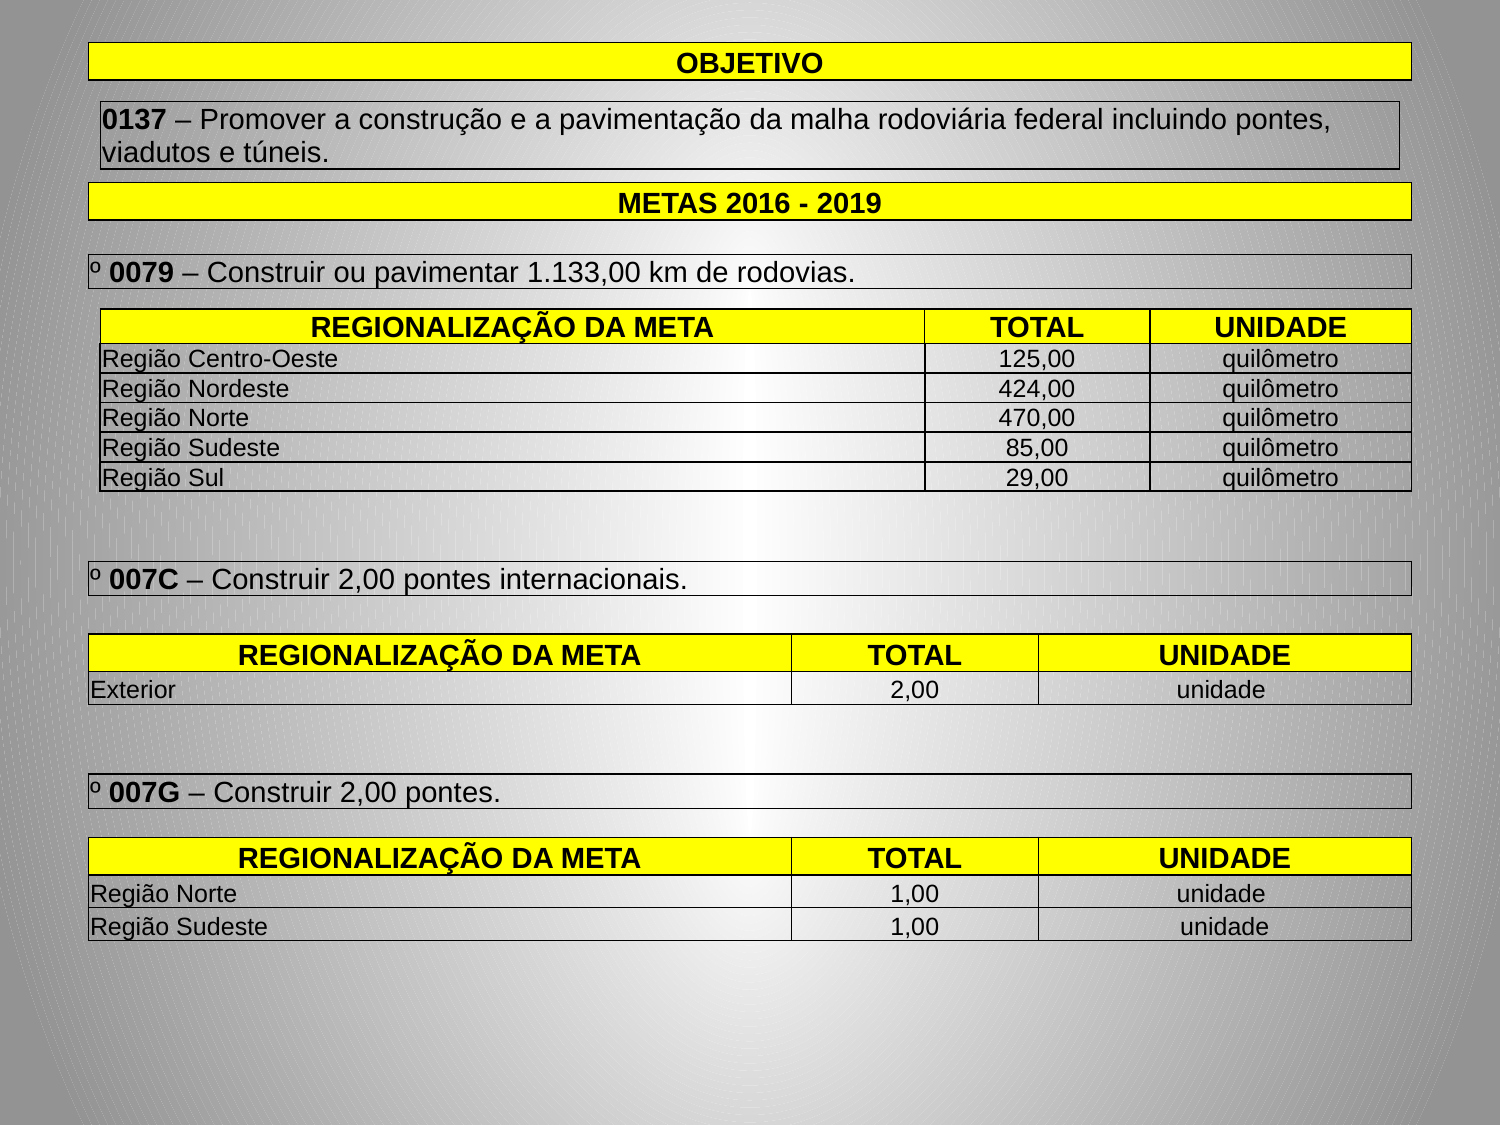

| OBJETIVO |
| --- |
| 0137 – Promover a construção e a pavimentação da malha rodoviária federal incluindo pontes, viadutos e túneis. |
| --- |
| METAS 2016 - 2019 |
| --- |
| º 0079 – Construir ou pavimentar 1.133,00 km de rodovias. |
| --- |
| REGIONALIZAÇÃO DA META | TOTAL | UNIDADE |
| --- | --- | --- |
| Região Centro-Oeste | 125,00 | quilômetro |
| Região Nordeste | 424,00 | quilômetro |
| Região Norte | 470,00 | quilômetro |
| Região Sudeste | 85,00 | quilômetro |
| Região Sul | 29,00 | quilômetro |
| º 007C – Construir 2,00 pontes internacionais. |
| --- |
| REGIONALIZAÇÃO DA META | TOTAL | UNIDADE |
| --- | --- | --- |
| Exterior | 2,00 | unidade |
| º 007G – Construir 2,00 pontes. |
| --- |
| REGIONALIZAÇÃO DA META | TOTAL | UNIDADE |
| --- | --- | --- |
| Região Norte | 1,00 | unidade |
| Região Sudeste | 1,00 | unidade |